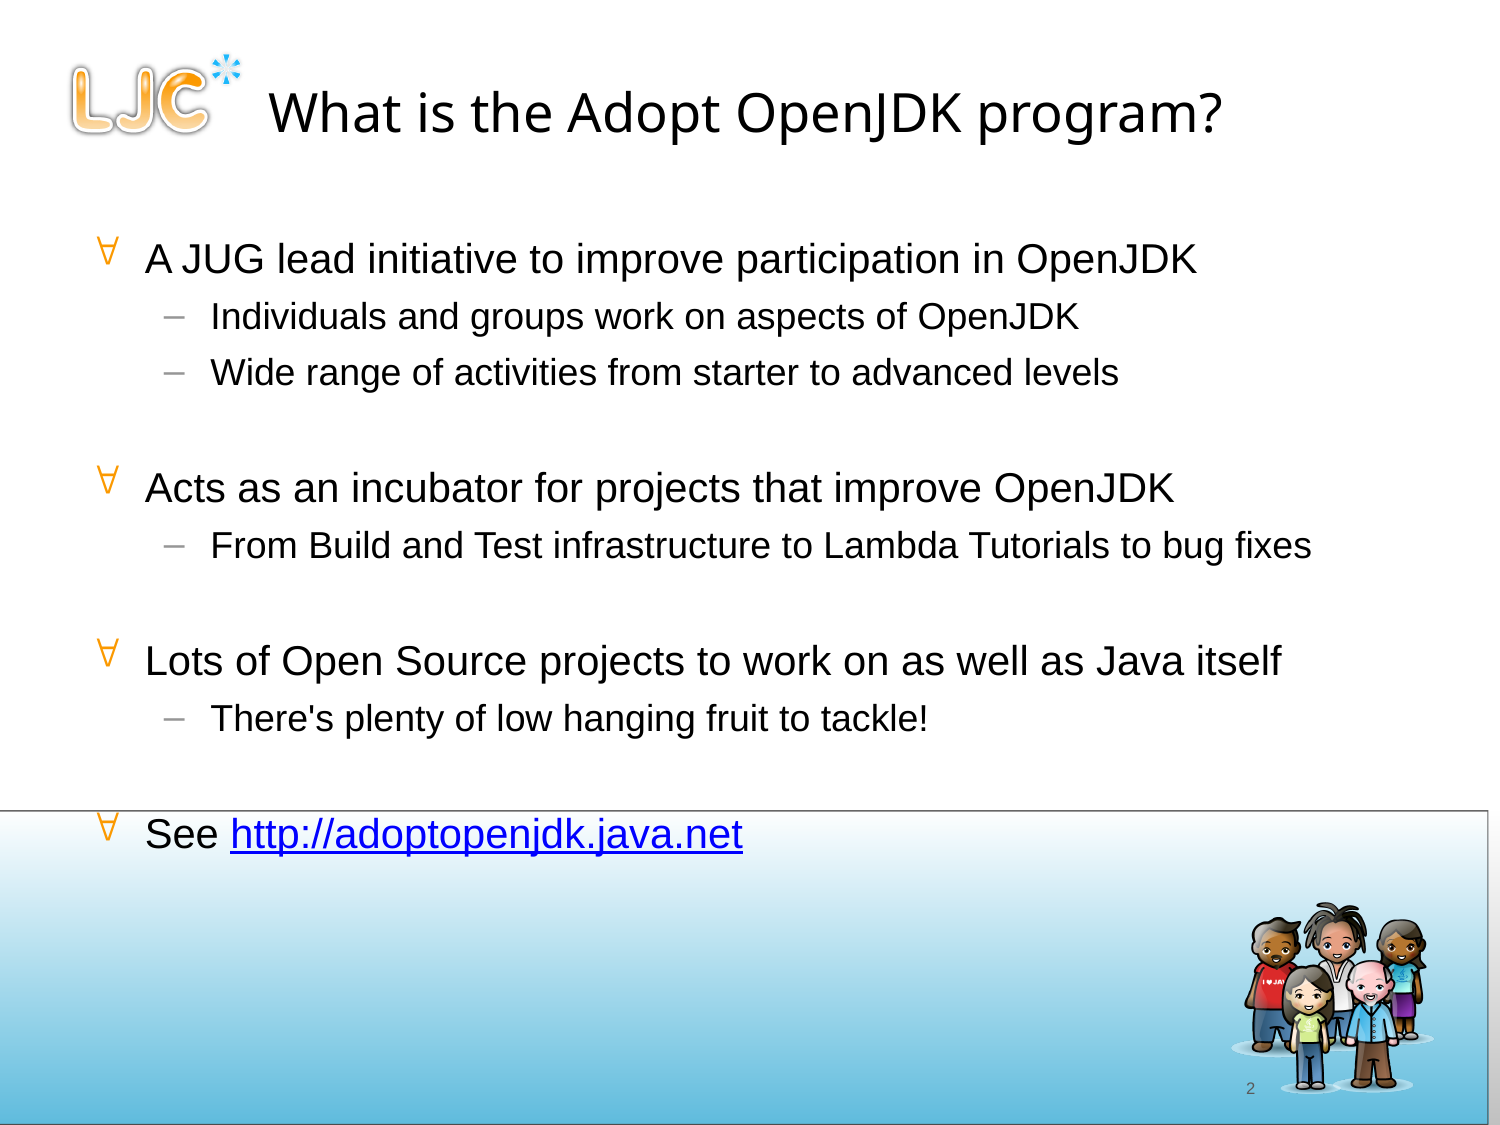

# What is the Adopt OpenJDK program?
A JUG lead initiative to improve participation in OpenJDK
Individuals and groups work on aspects of OpenJDK
Wide range of activities from starter to advanced levels
Acts as an incubator for projects that improve OpenJDK
From Build and Test infrastructure to Lambda Tutorials to bug fixes
Lots of Open Source projects to work on as well as Java itself
There's plenty of low hanging fruit to tackle!
See http://adoptopenjdk.java.net